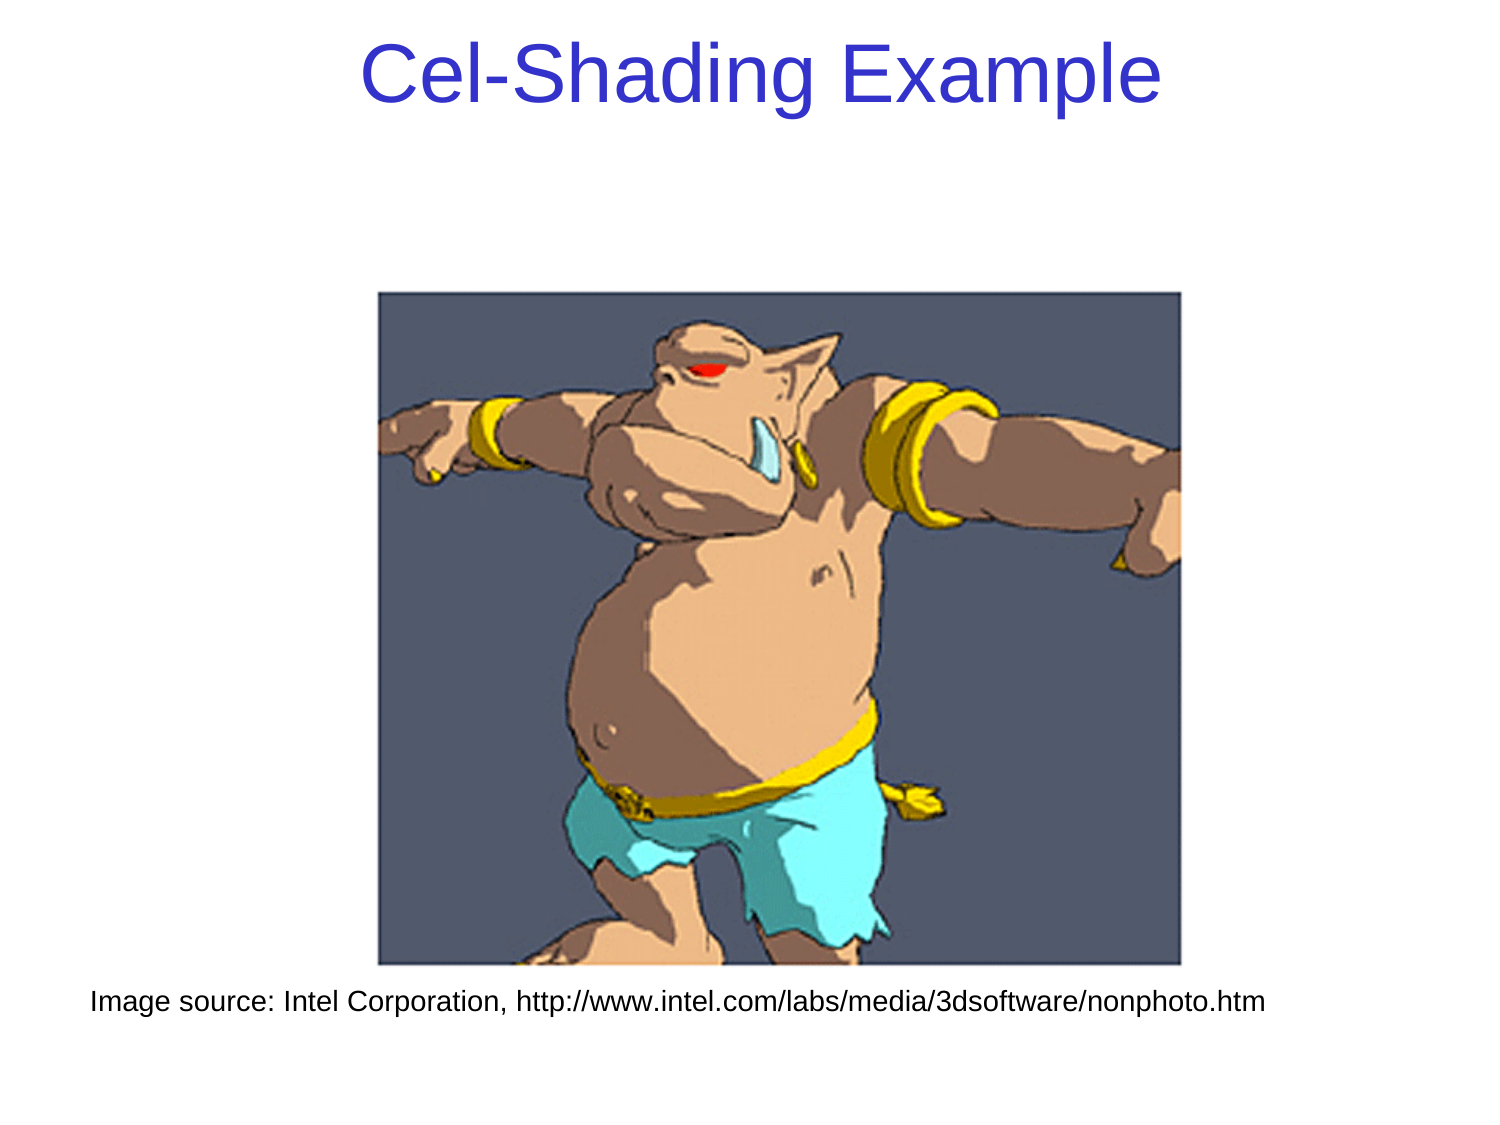

# Cel-Shading Example
Image source: Intel Corporation, http://www.intel.com/labs/media/3dsoftware/nonphoto.htm